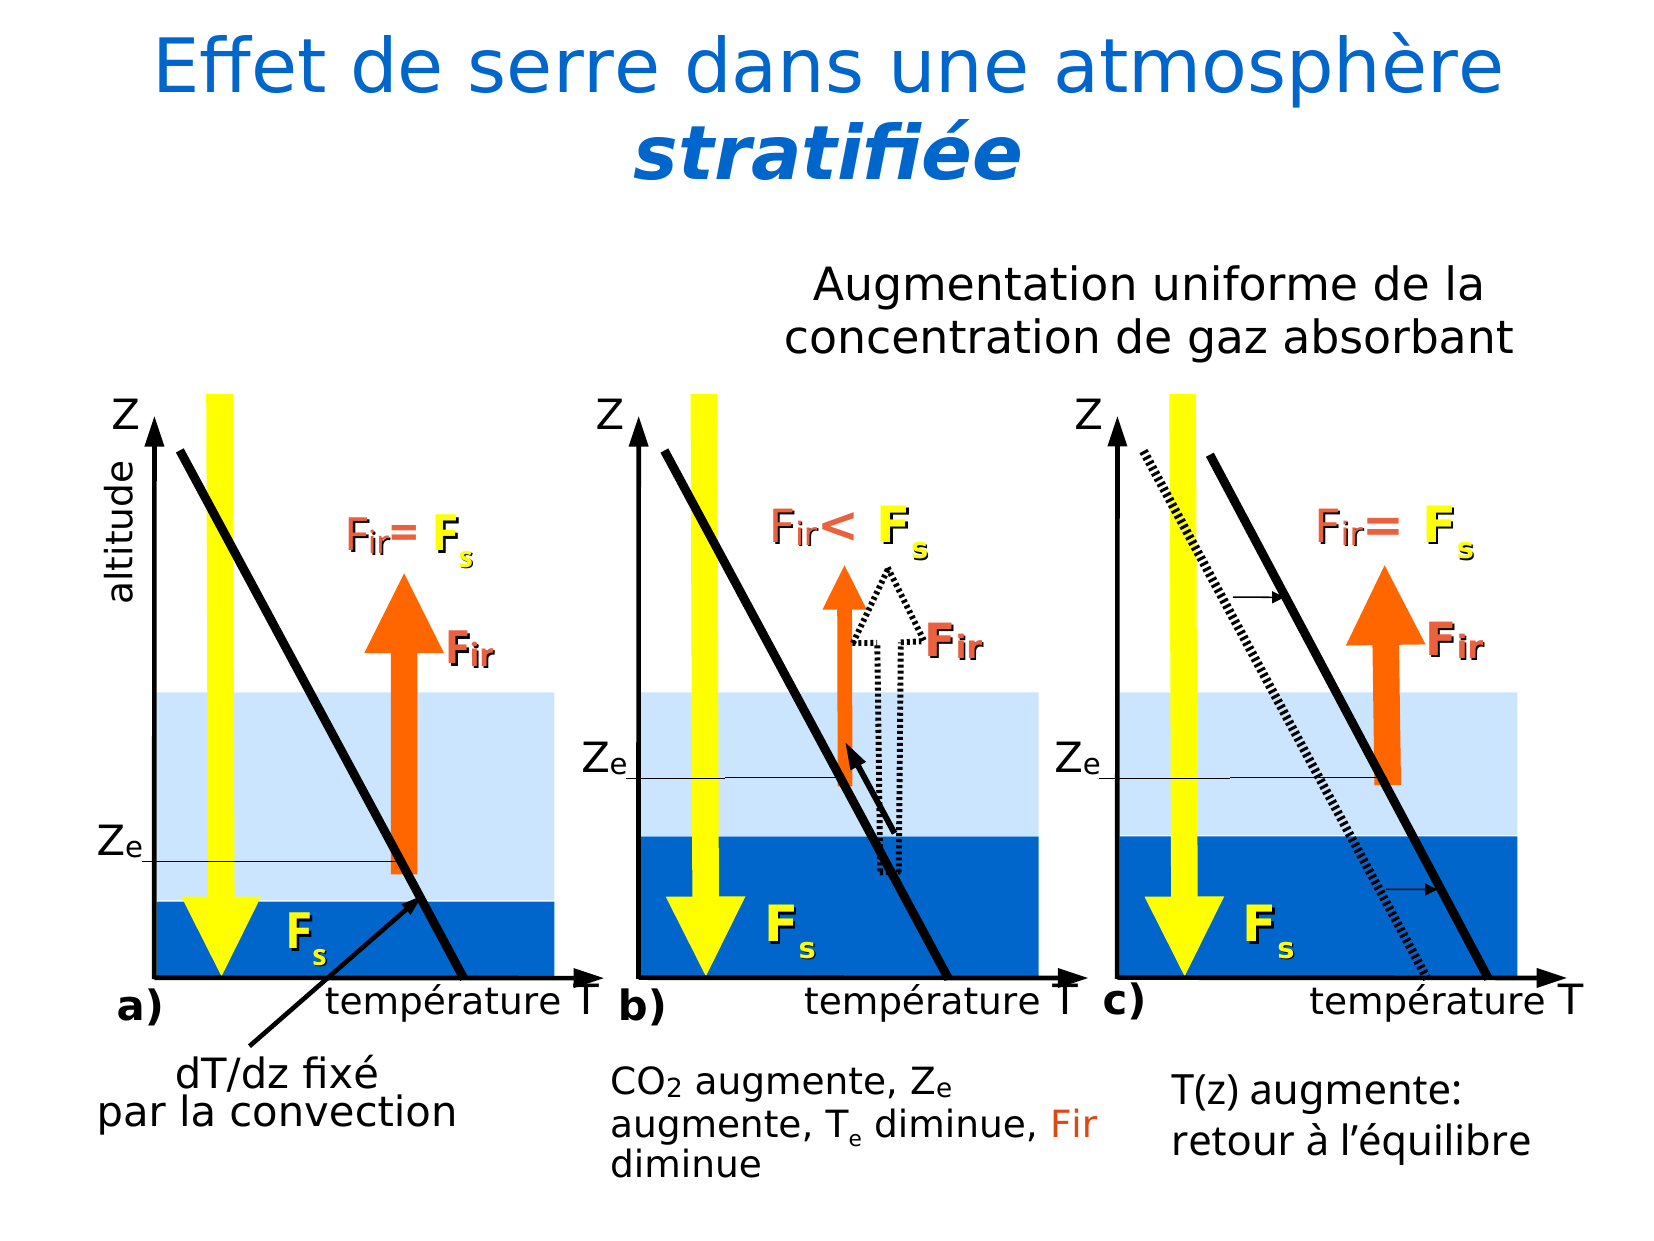

Effet de serre dans une atmosphère stratifiée
Augmentation uniforme de la concentration de gaz absorbant
Z
Fir= Fs
altitude
Fir
Ze
Fs
a)
température T
dT/dz fixé
par la convection
Z
Fir< Fs
Fir
Ze
Fs
b)
température T
CO2 augmente, Ze augmente, Te diminue, Fir diminue
Z
Fir= Fs
Fir
Ze
Fs
c)
température T
T(z) augmente:
retour à l’équilibre